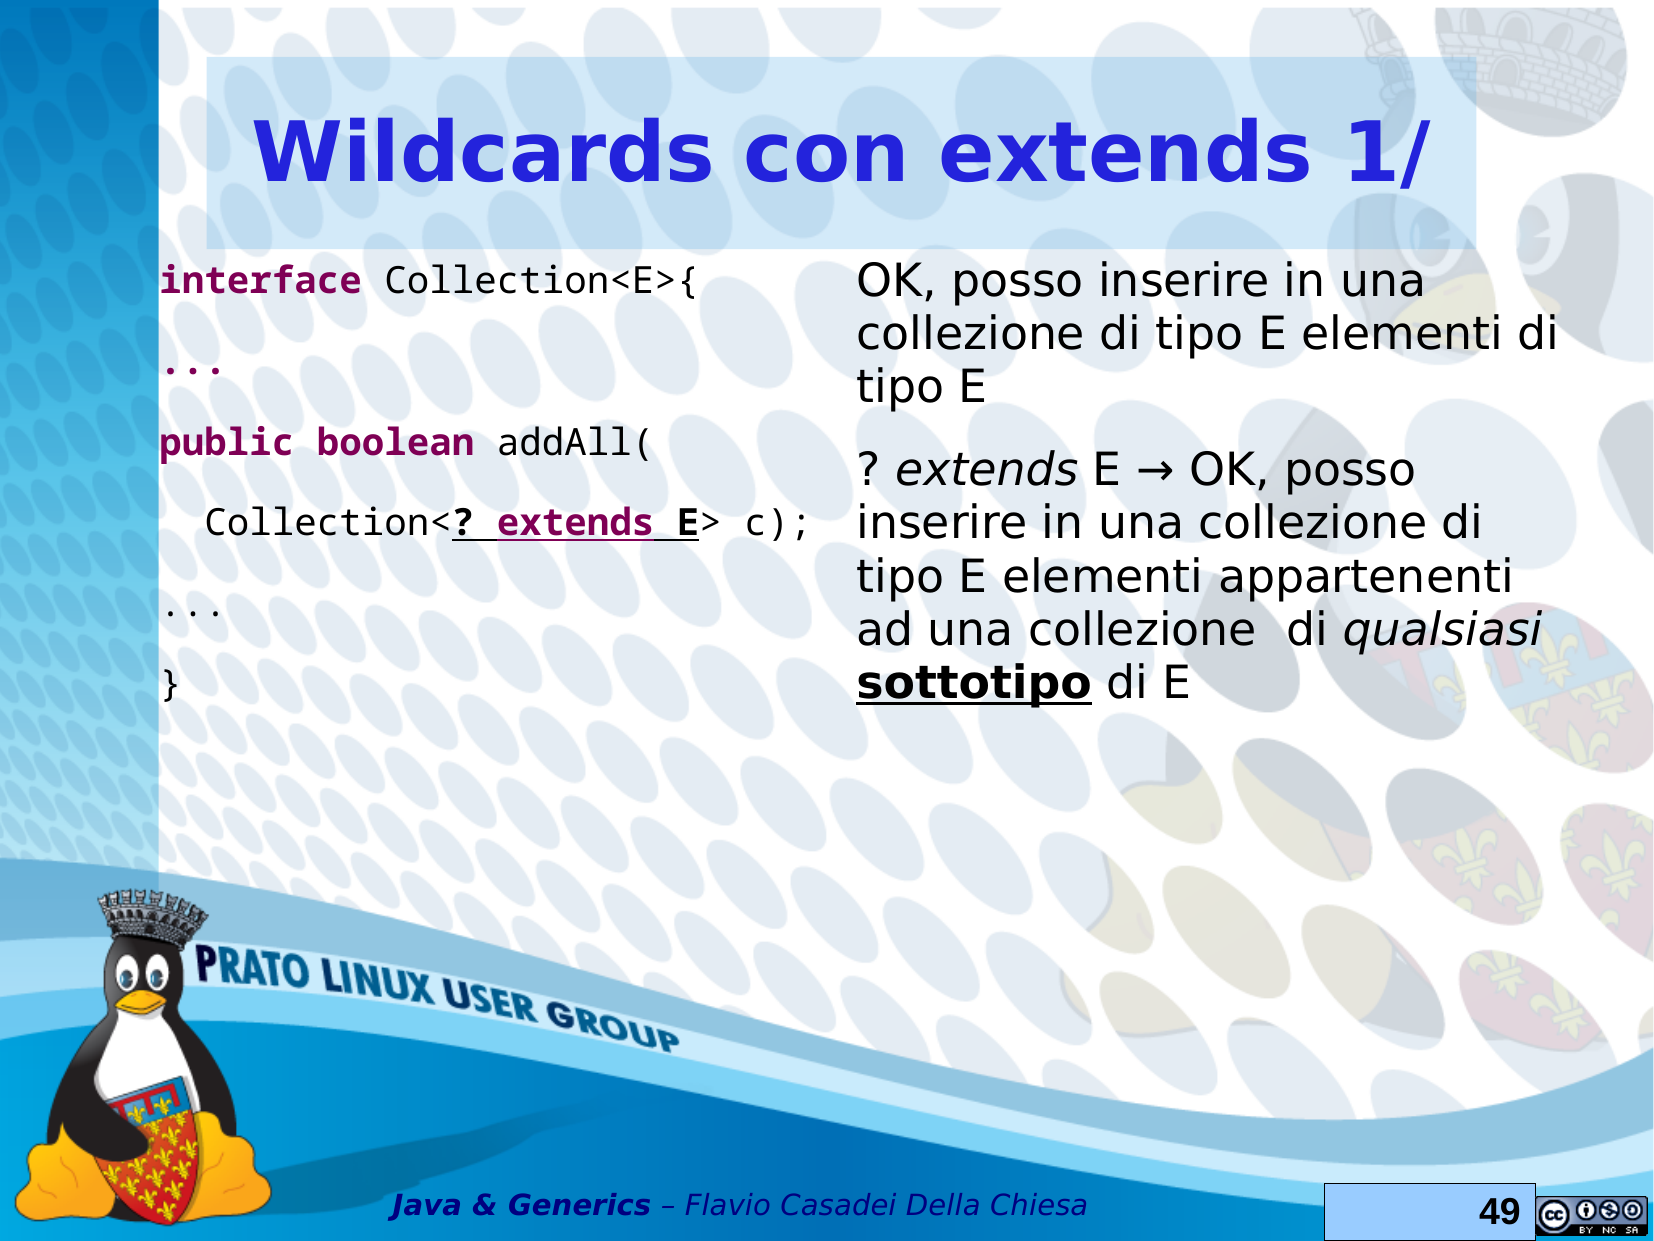

# Wildcards con extends 1/
interface Collection<E>{
...
public boolean addAll(
 Collection<? extends E> c);
...
}
OK, posso inserire in una collezione di tipo E elementi di tipo E
? extends E → OK, posso inserire in una collezione di tipo E elementi appartenenti ad una collezione di qualsiasi sottotipo di E